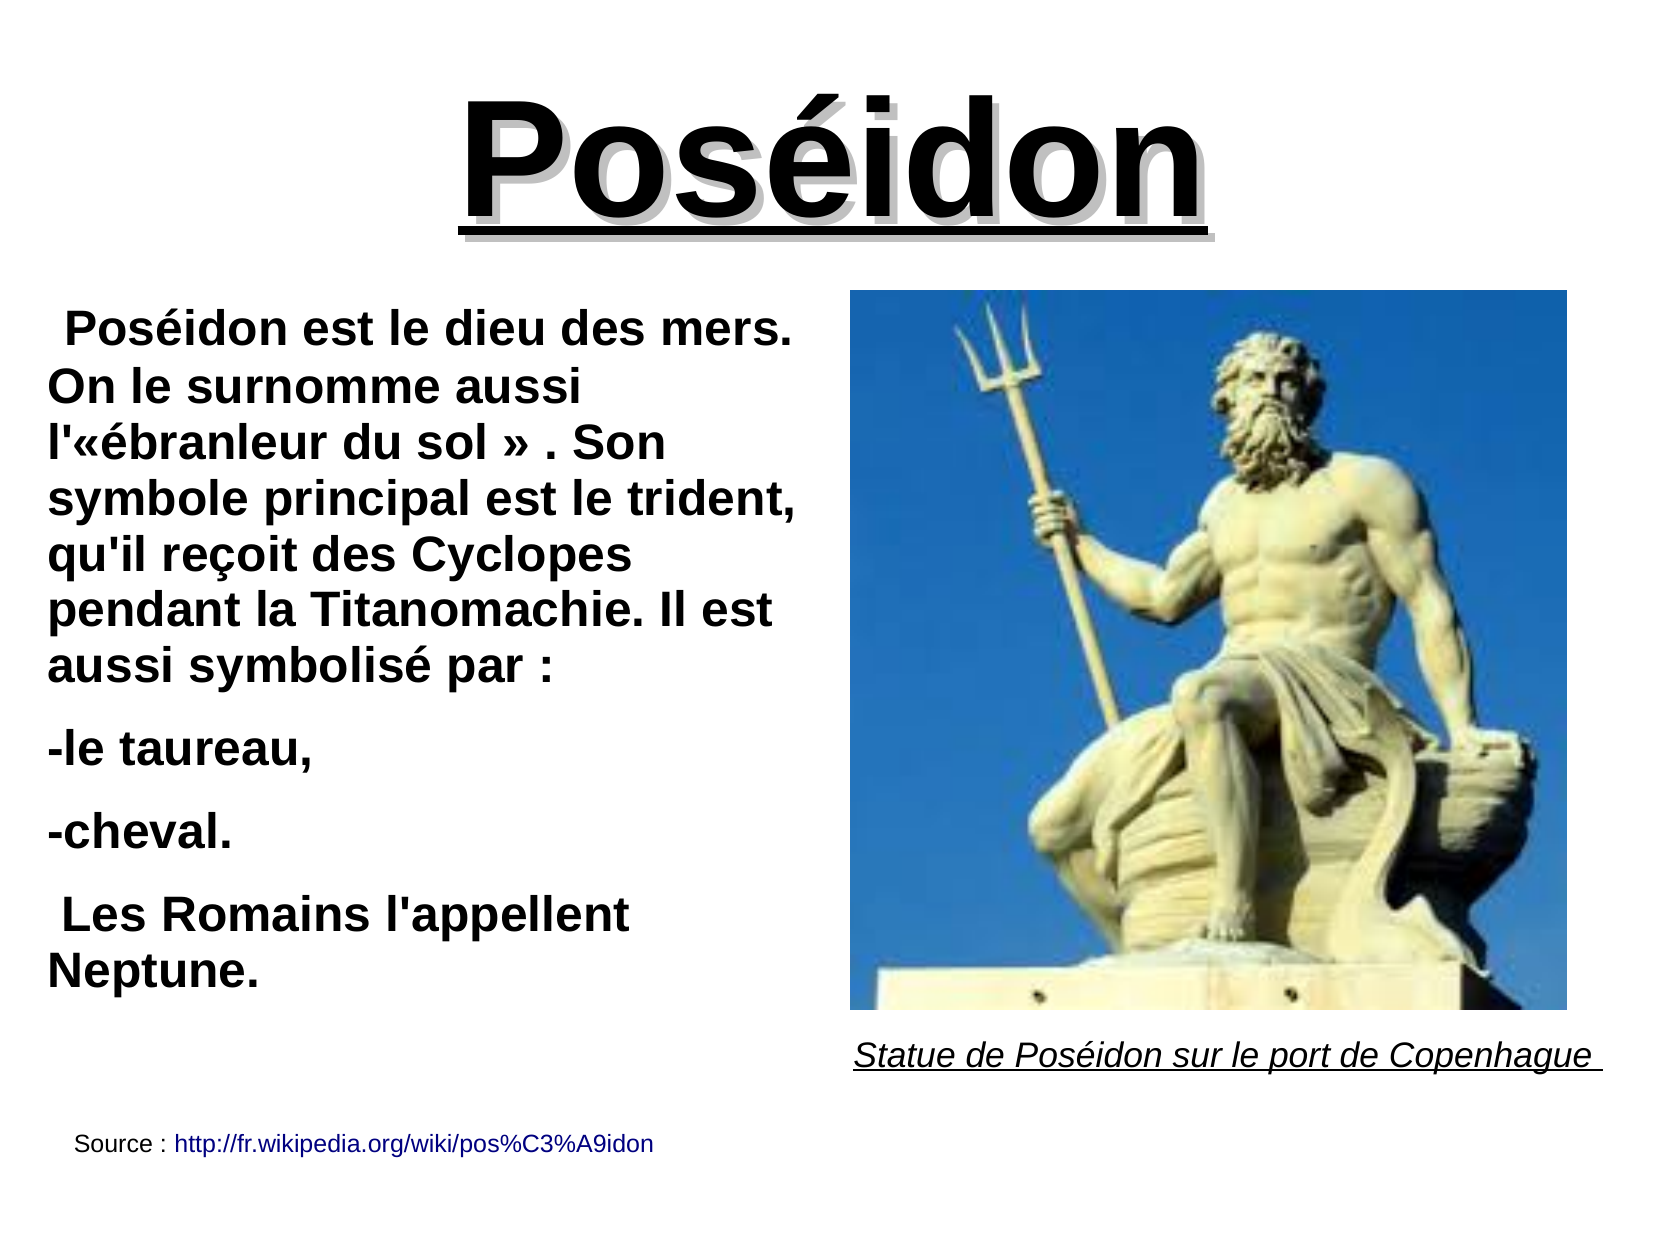

# Poséidon
 Poséidon est le dieu des mers. On le surnomme aussi l'«ébranleur du sol » . Son symbole principal est le trident, qu'il reçoit des Cyclopes pendant la Titanomachie. Il est aussi symbolisé par :
-le taureau,
-cheval.
 Les Romains l'appellent Neptune.
Statue de Poséidon sur le port de Copenhague
Source : http://fr.wikipedia.org/wiki/pos%C3%A9idon